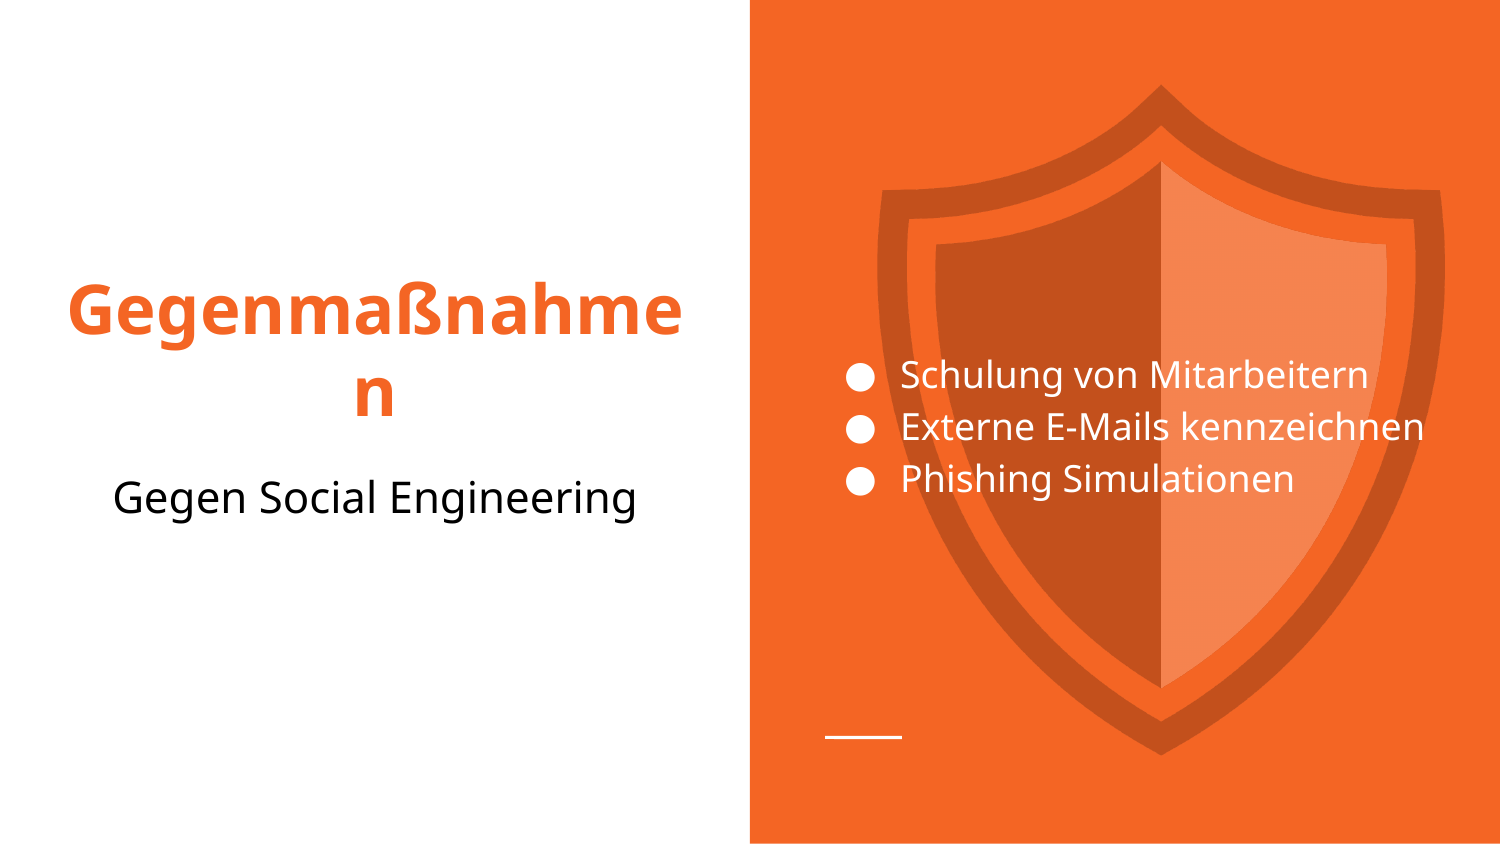

Schulung von Mitarbeitern
Externe E-Mails kennzeichnen
Phishing Simulationen
# Gegenmaßnahmen
Gegen Social Engineering